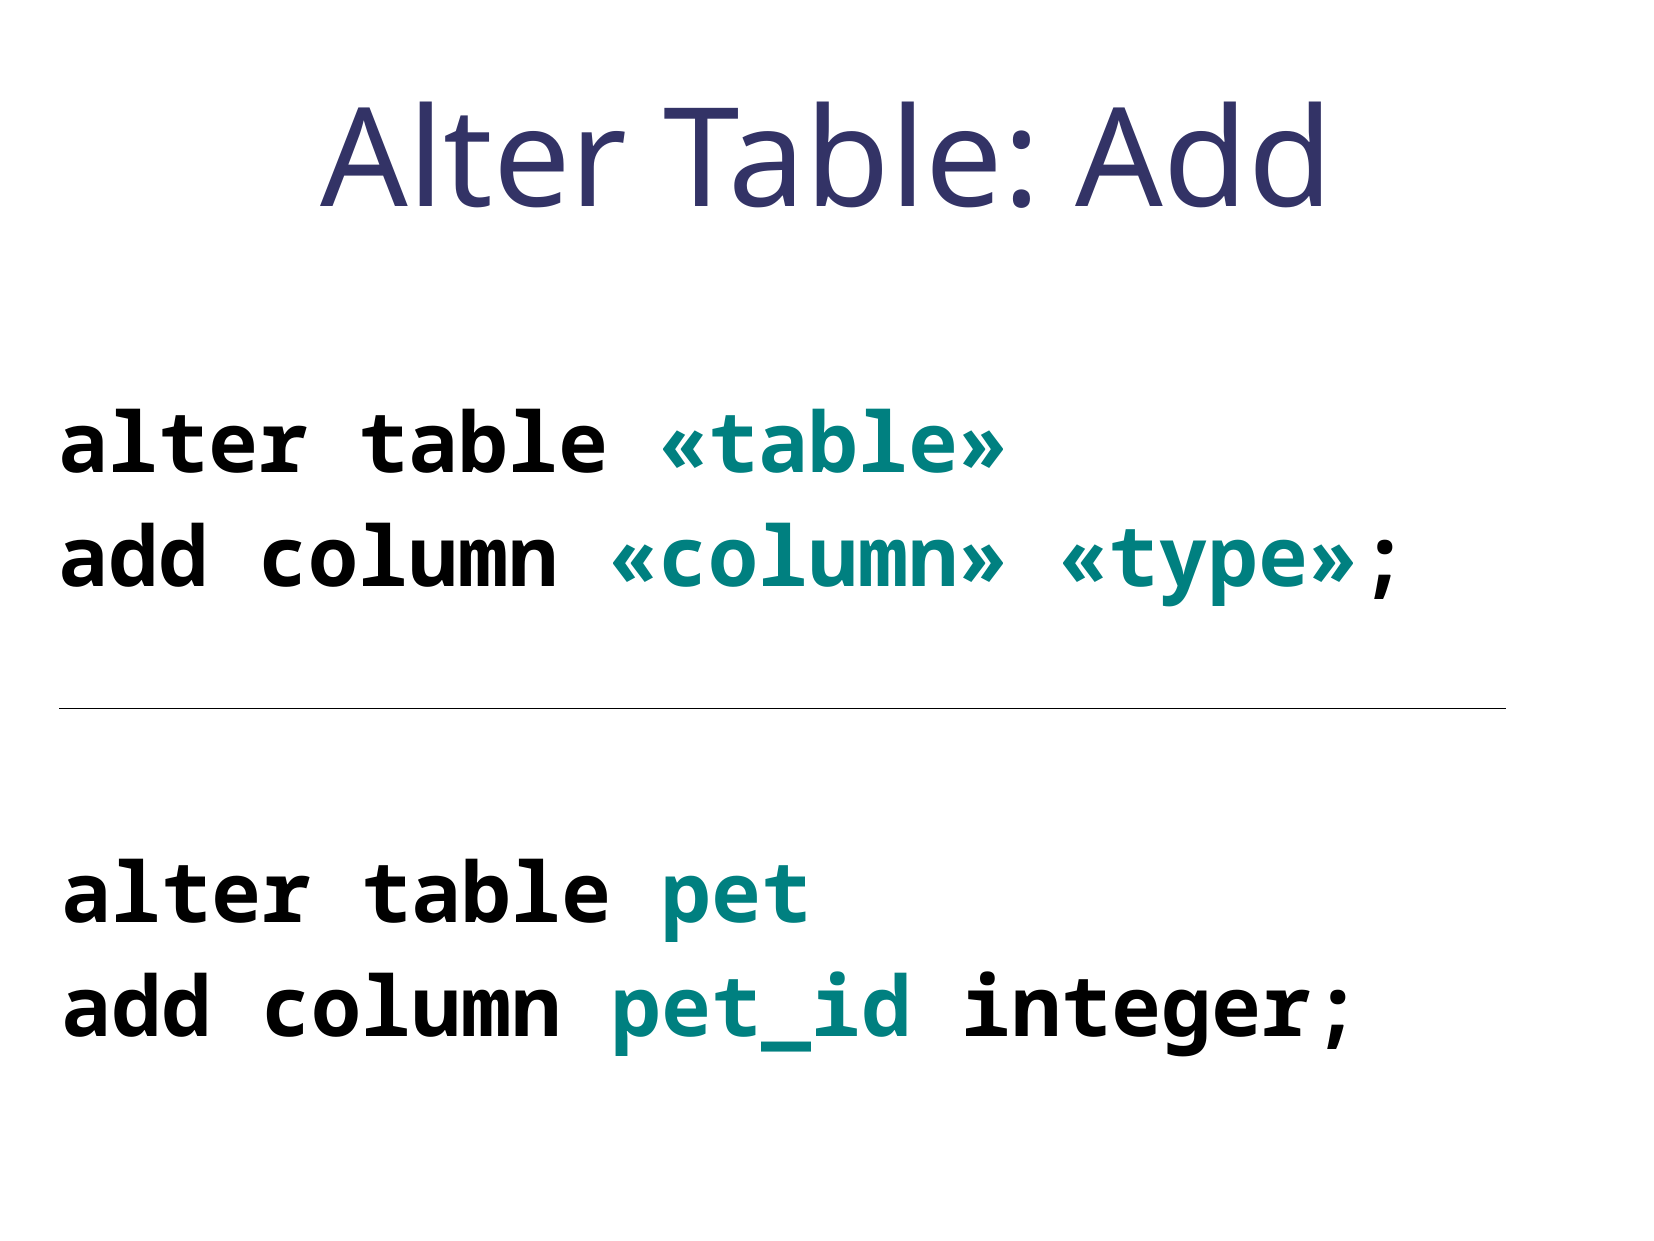

# Alter Table: Add
alter table «table»
add column «column» «type»;
alter table pet
add column pet_id integer;